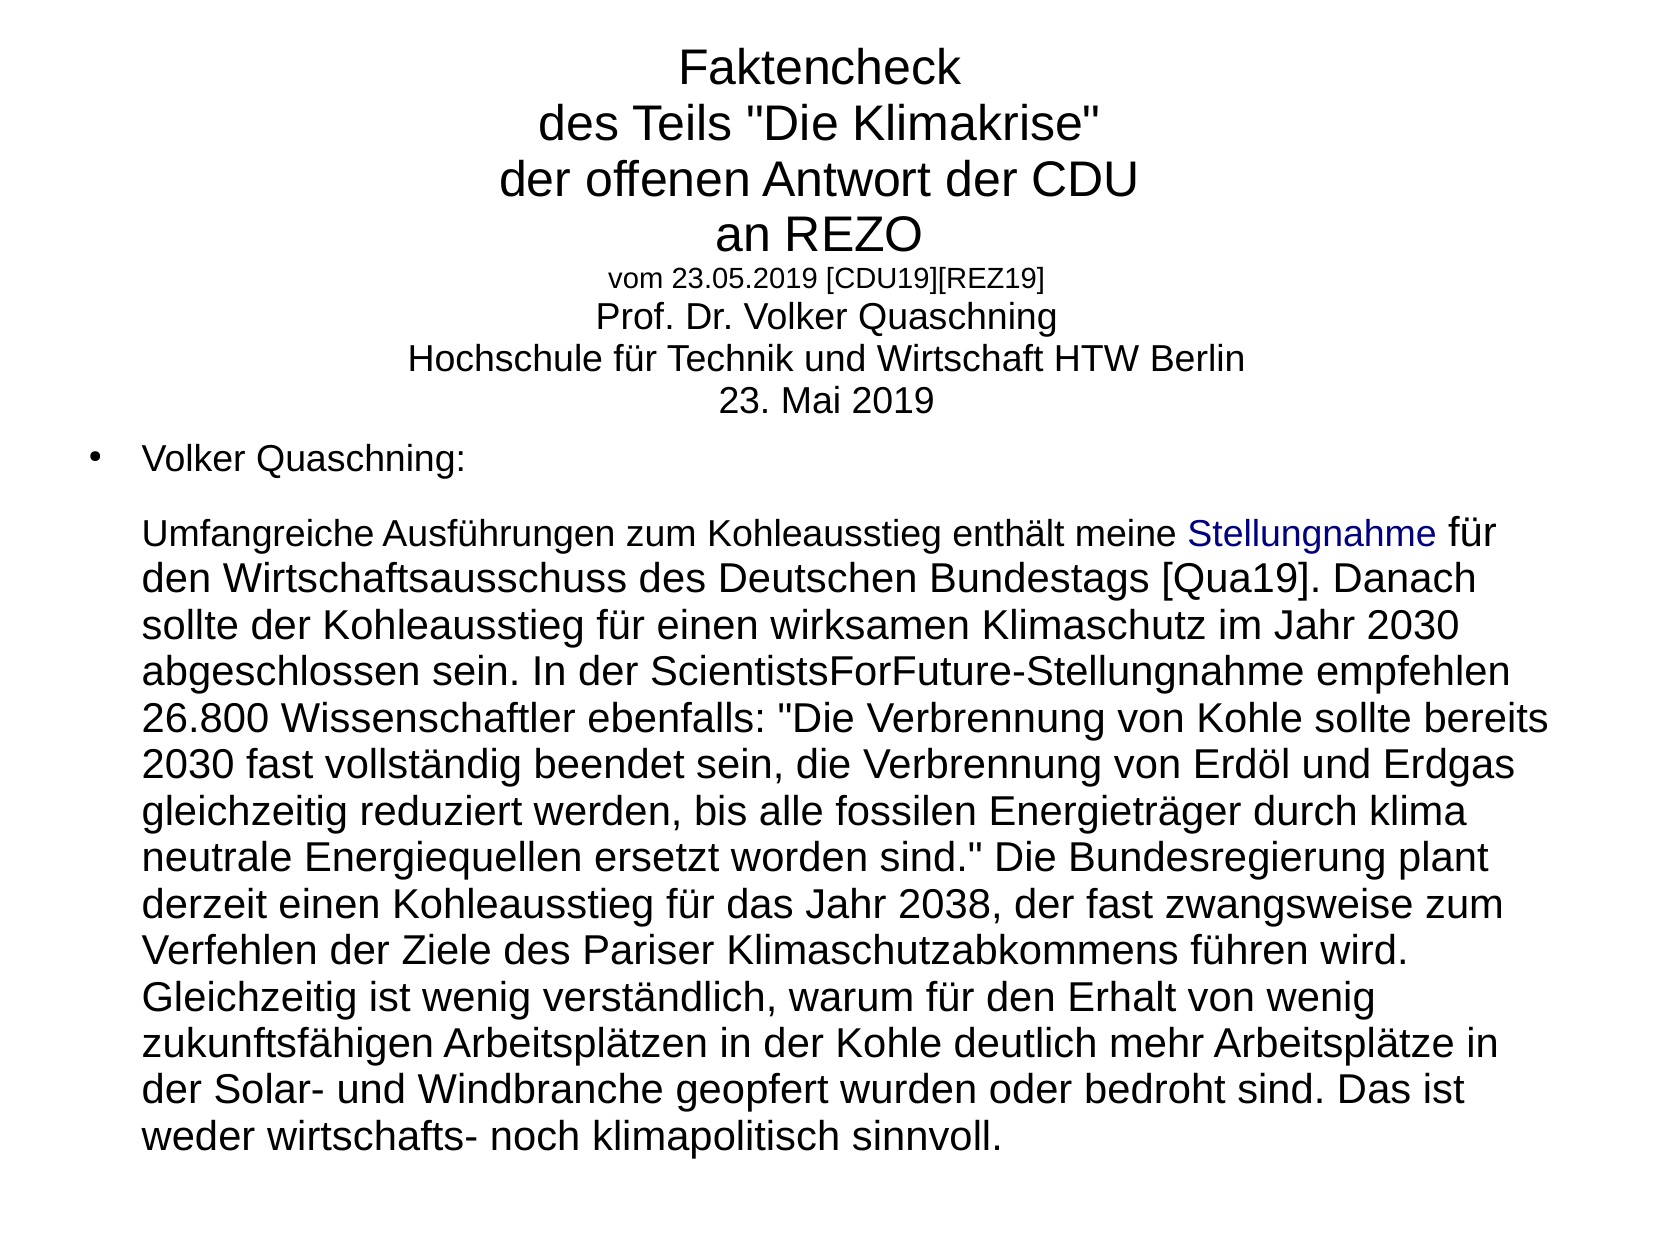

# Faktencheck des Teils "Die Klimakrise" der offenen Antwort der CDU an REZO vom 23.05.2019 [CDU19][REZ19] Prof. Dr. Volker Quaschning Hochschule für Technik und Wirtschaft HTW Berlin 23. Mai 2019
Volker Quaschning:
Umfangreiche Ausführungen zum Kohleausstieg enthält meine Stellungnahme für den Wirtschaftsausschuss des Deutschen Bundestags [Qua19]. Danach sollte der Kohleausstieg für einen wirksamen Klimaschutz im Jahr 2030 abgeschlossen sein. In der ScientistsForFuture-Stellungnahme empfehlen 26.800 Wissenschaftler ebenfalls: "Die Verbrennung von Kohle sollte bereits 2030 fast vollständig beendet sein, die Verbrennung von Erdöl und Erdgas gleichzeitig reduziert werden, bis alle fossilen Energieträger durch klima­neutrale Energiequellen ersetzt worden sind." Die Bundesregierung plant derzeit einen Kohleausstieg für das Jahr 2038, der fast zwangsweise zum Verfehlen der Ziele des Pariser Klimaschutzabkommens führen wird. Gleichzeitig ist wenig verständlich, warum für den Erhalt von wenig zukunftsfähigen Arbeitsplätzen in der Kohle deutlich mehr Arbeitsplätze in der Solar- und Windbranche geopfert wurden oder bedroht sind. Das ist weder wirtschafts- noch klimapolitisch sinnvoll.